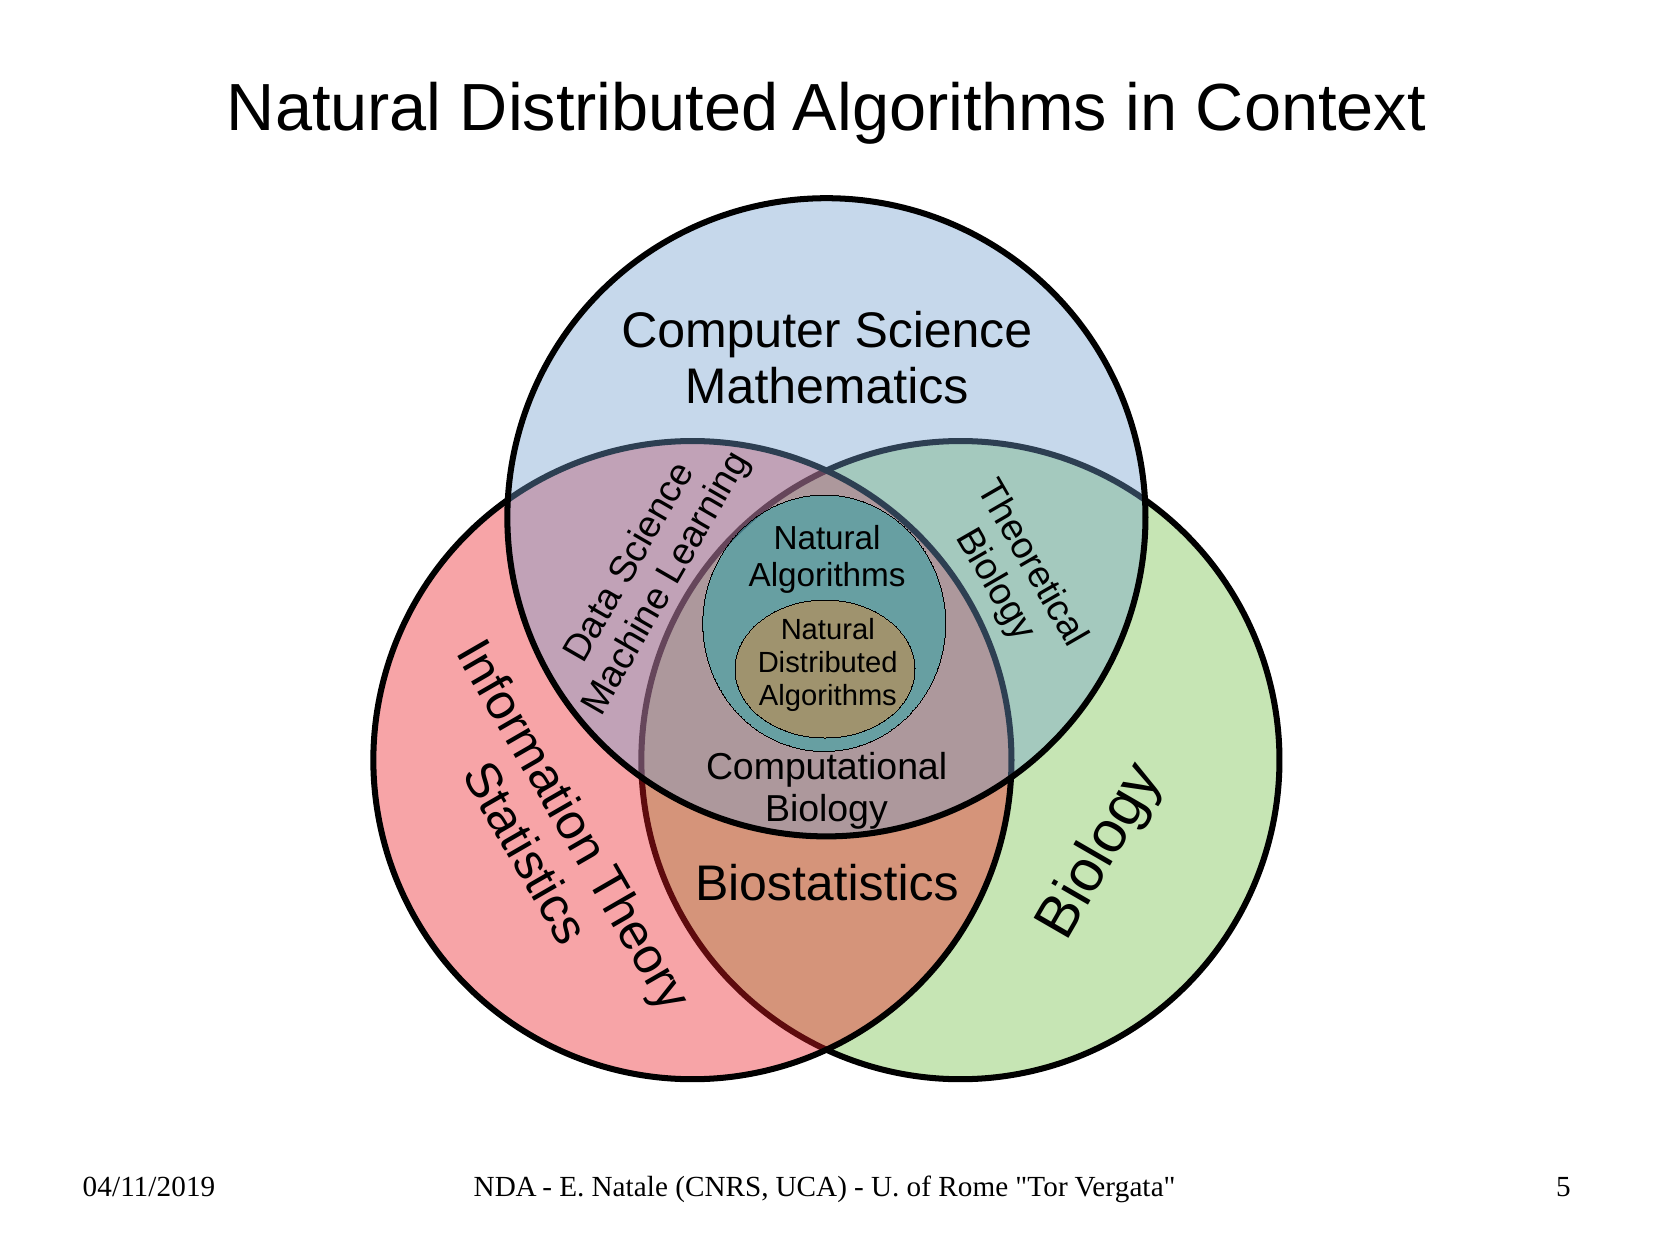

# Natural Distributed Algorithms in Context
Computer Science
Mathematics
Natural
Algorithms
Theoretical Biology
Data Science
Machine Learning
Natural Distributed
Algorithms
Computational Biology
Biology
Information Theory
Statistics
Biostatistics
04/11/2019
NDA - E. Natale (CNRS, UCA) - U. of Rome "Tor Vergata"
5